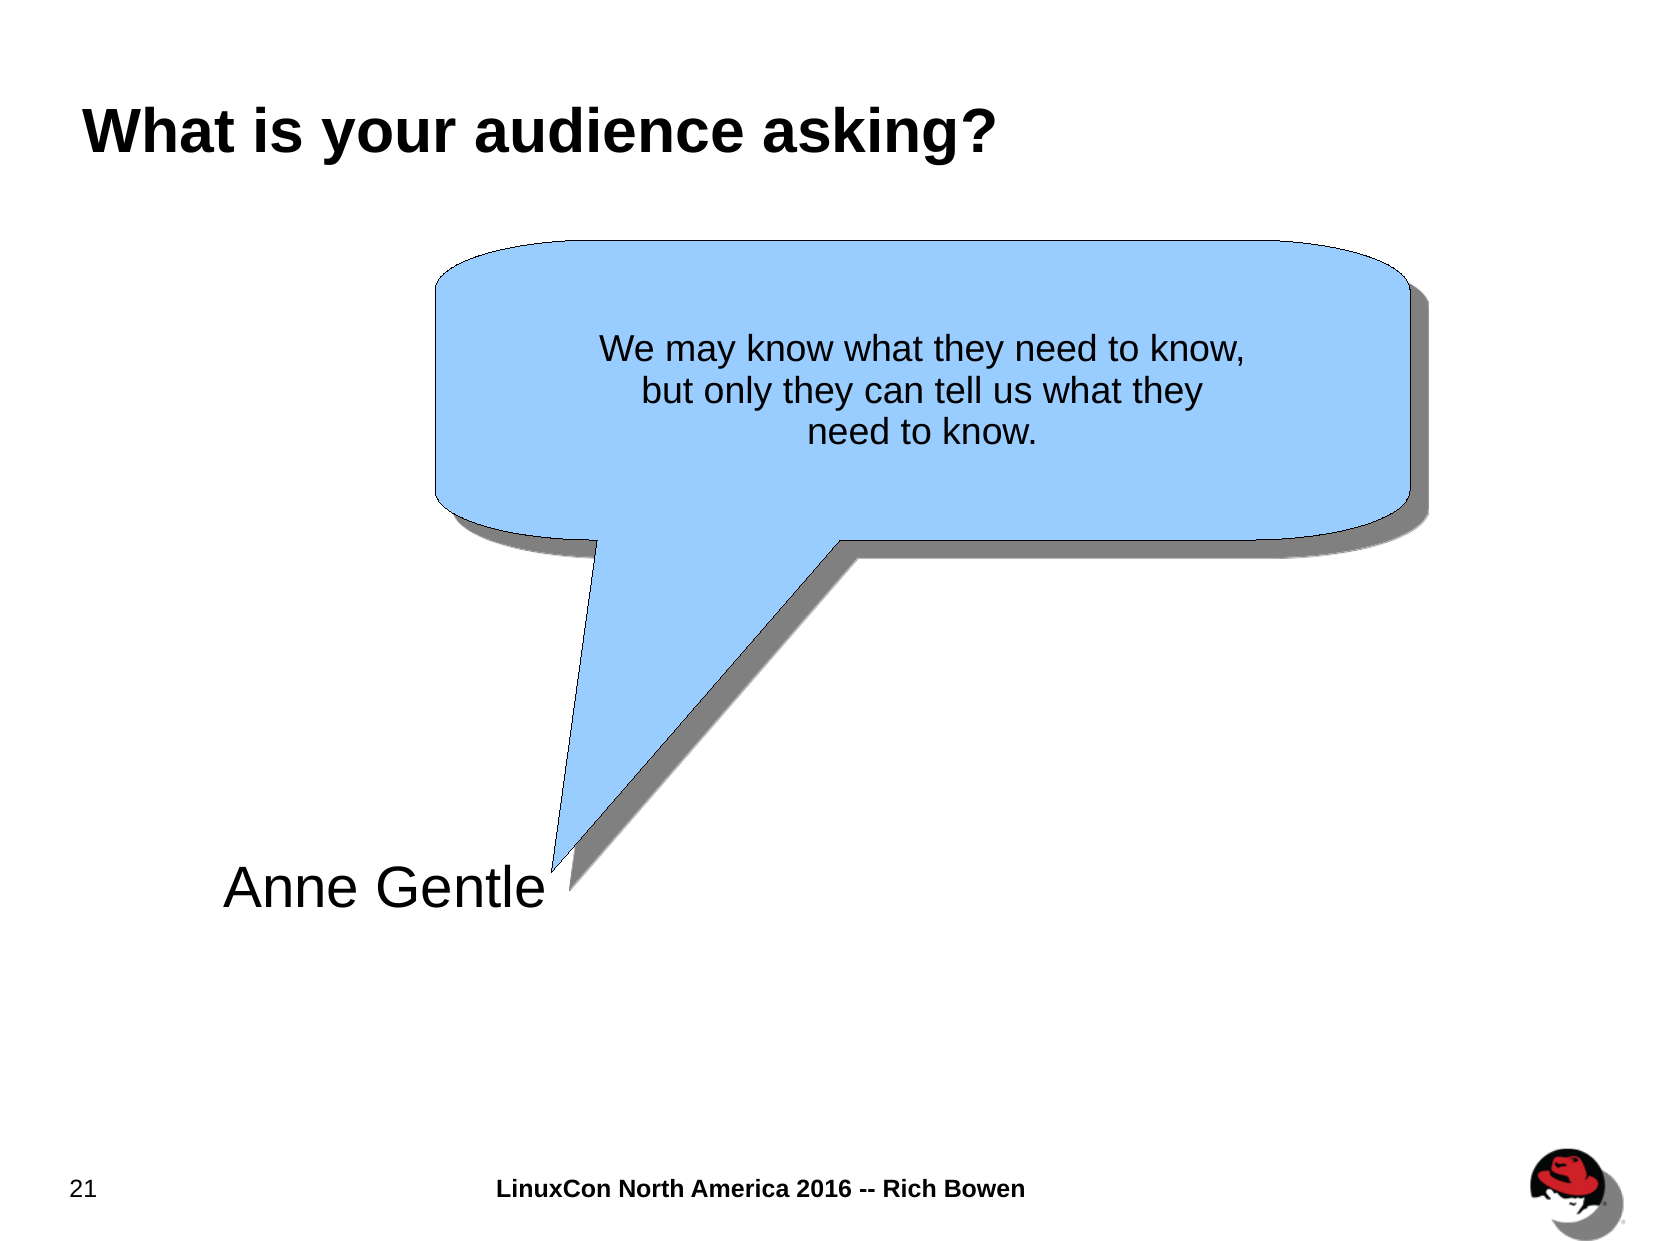

# What is your audience asking?
We may know what they need to know,
but only they can tell us what they
need to know.
Anne Gentle